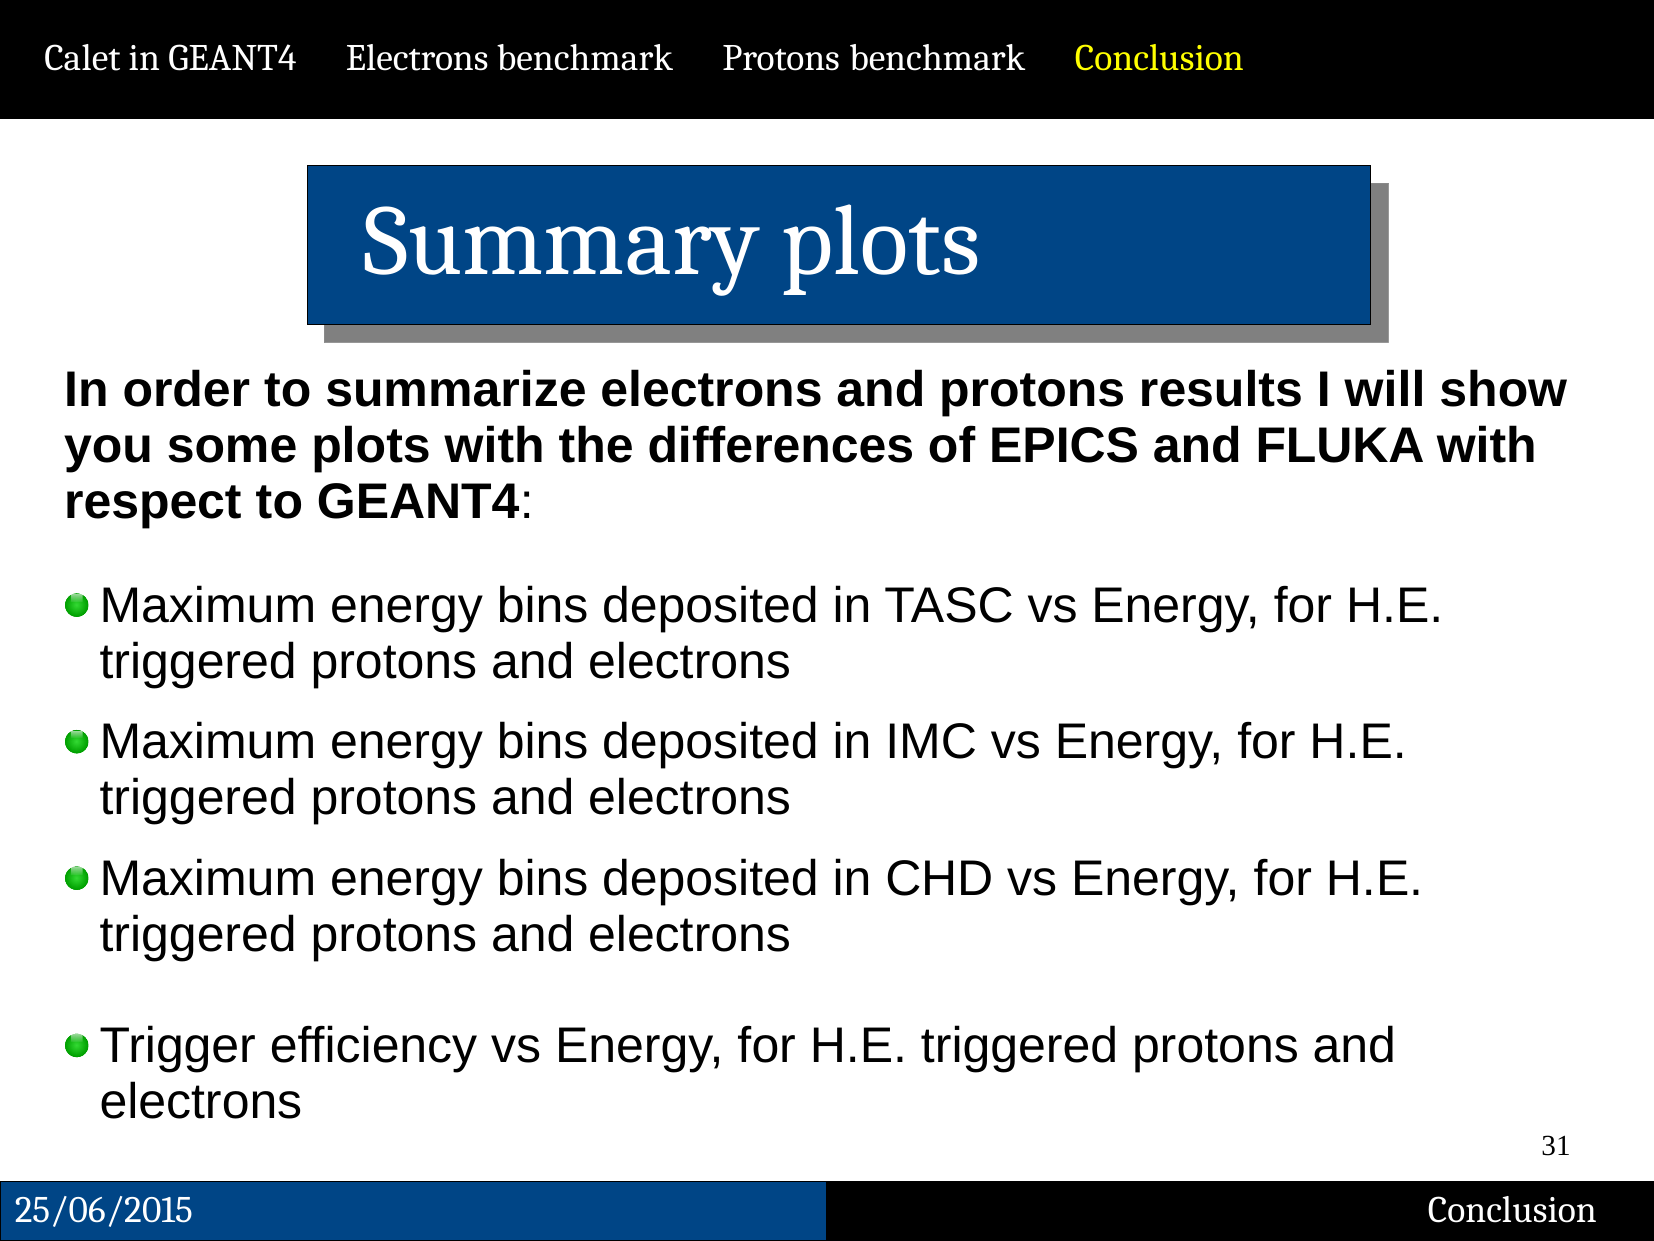

Calet in GEANT4 Electrons benchmark Protons benchmark Conclusion
Summary plots
In order to summarize electrons and protons results I will show you some plots with the differences of EPICS and FLUKA with respect to GEANT4:
Maximum energy bins deposited in TASC vs Energy, for H.E. triggered protons and electrons
Maximum energy bins deposited in IMC vs Energy, for H.E. triggered protons and electrons
Maximum energy bins deposited in CHD vs Energy, for H.E. triggered protons and electrons
Trigger efficiency vs Energy, for H.E. triggered protons and electrons
31
25/06/2015
Conclusion